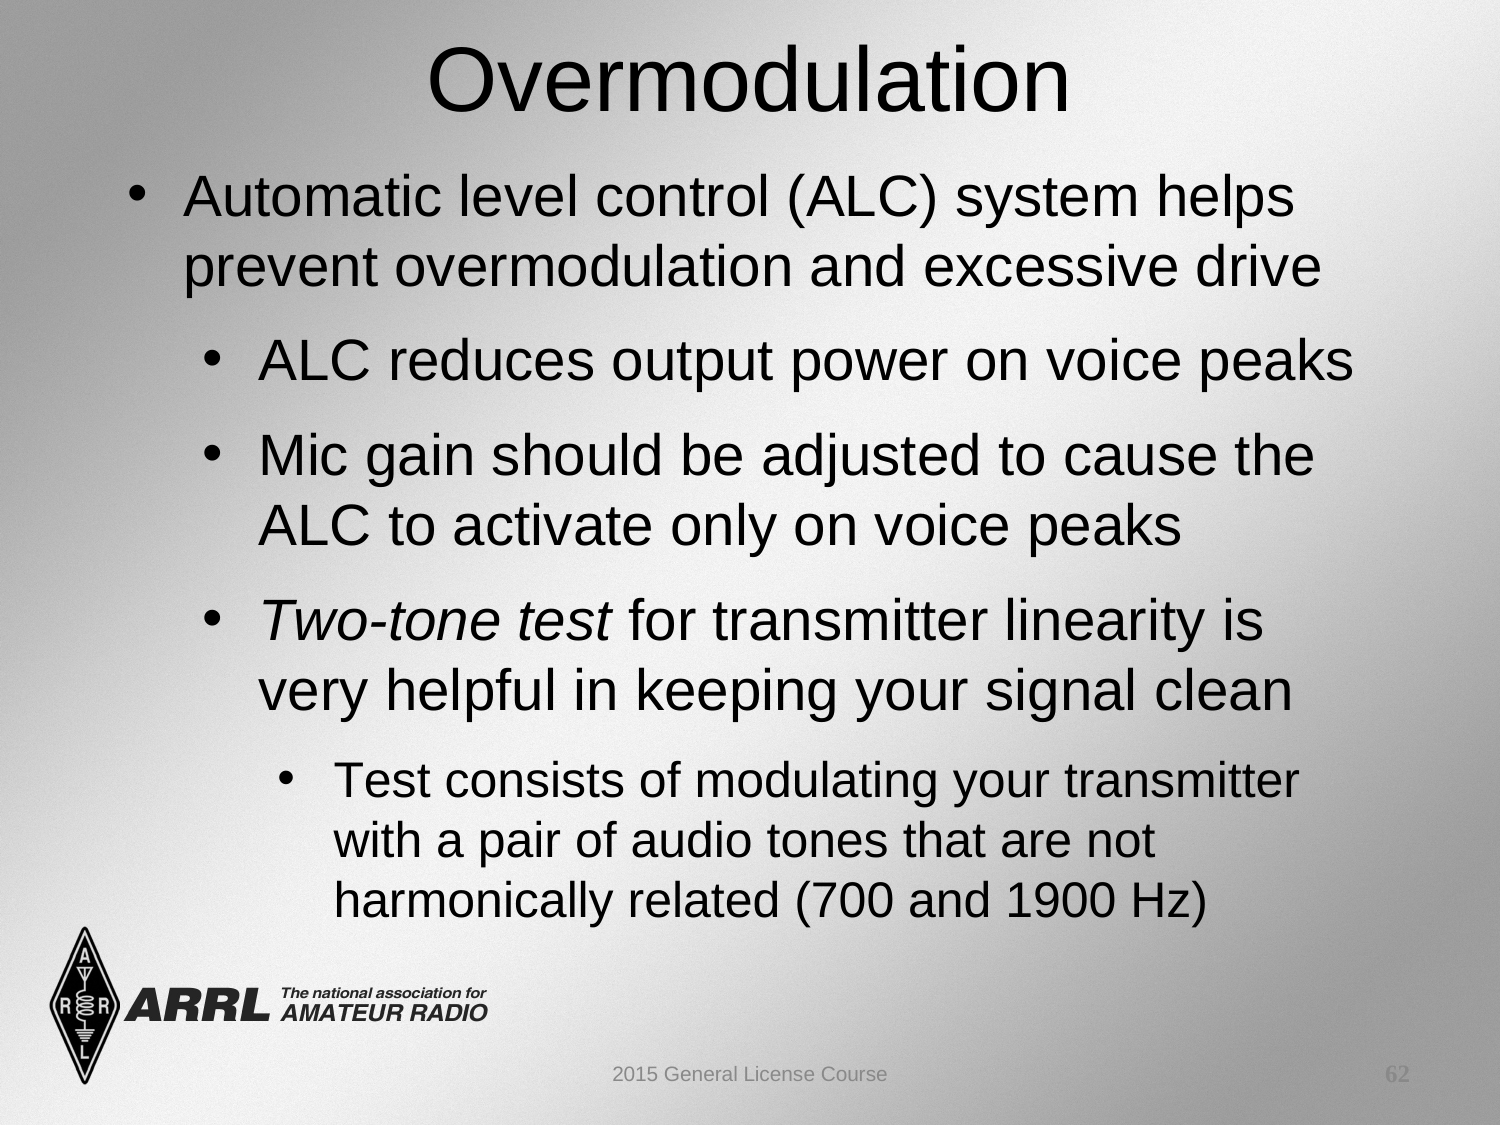

Overmodulation
Automatic level control (ALC) system helps prevent overmodulation and excessive drive
ALC reduces output power on voice peaks
Mic gain should be adjusted to cause the ALC to activate only on voice peaks
Two-tone test for transmitter linearity is very helpful in keeping your signal clean
Test consists of modulating your transmitter with a pair of audio tones that are not harmonically related (700 and 1900 Hz)
2015 General License Course